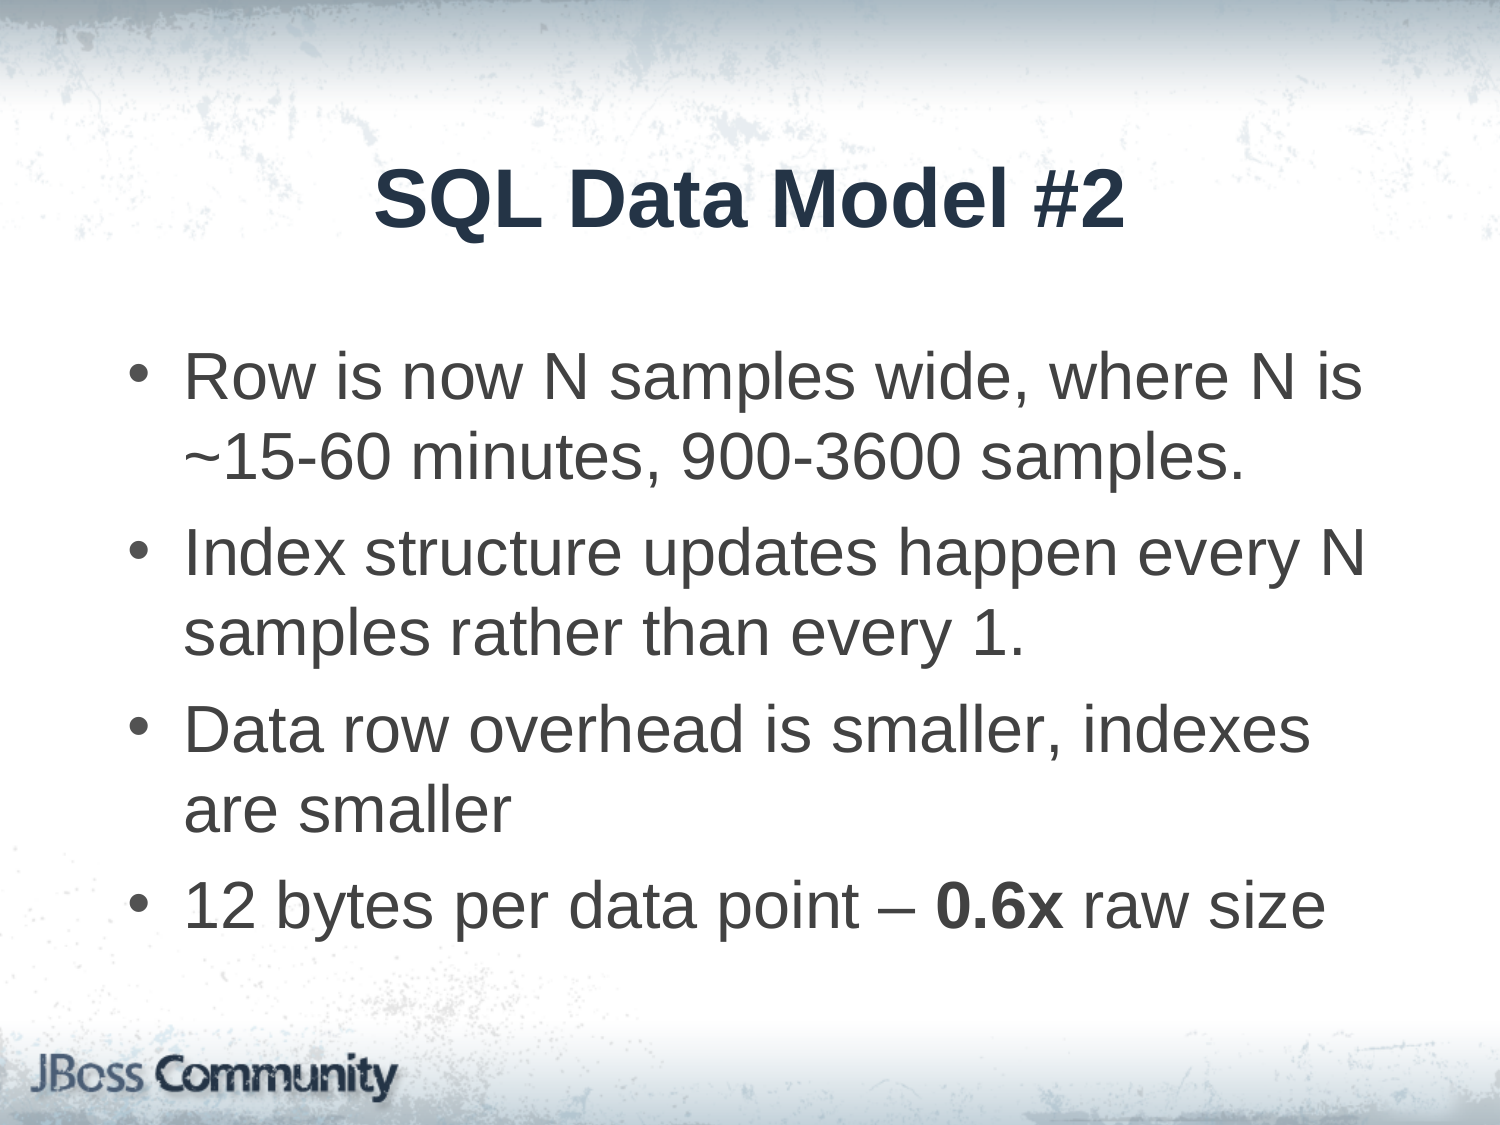

# SQL Data Model #2
Row is now N samples wide, where N is ~15-60 minutes, 900-3600 samples.
Index structure updates happen every N samples rather than every 1.
Data row overhead is smaller, indexes are smaller
12 bytes per data point – 0.6x raw size